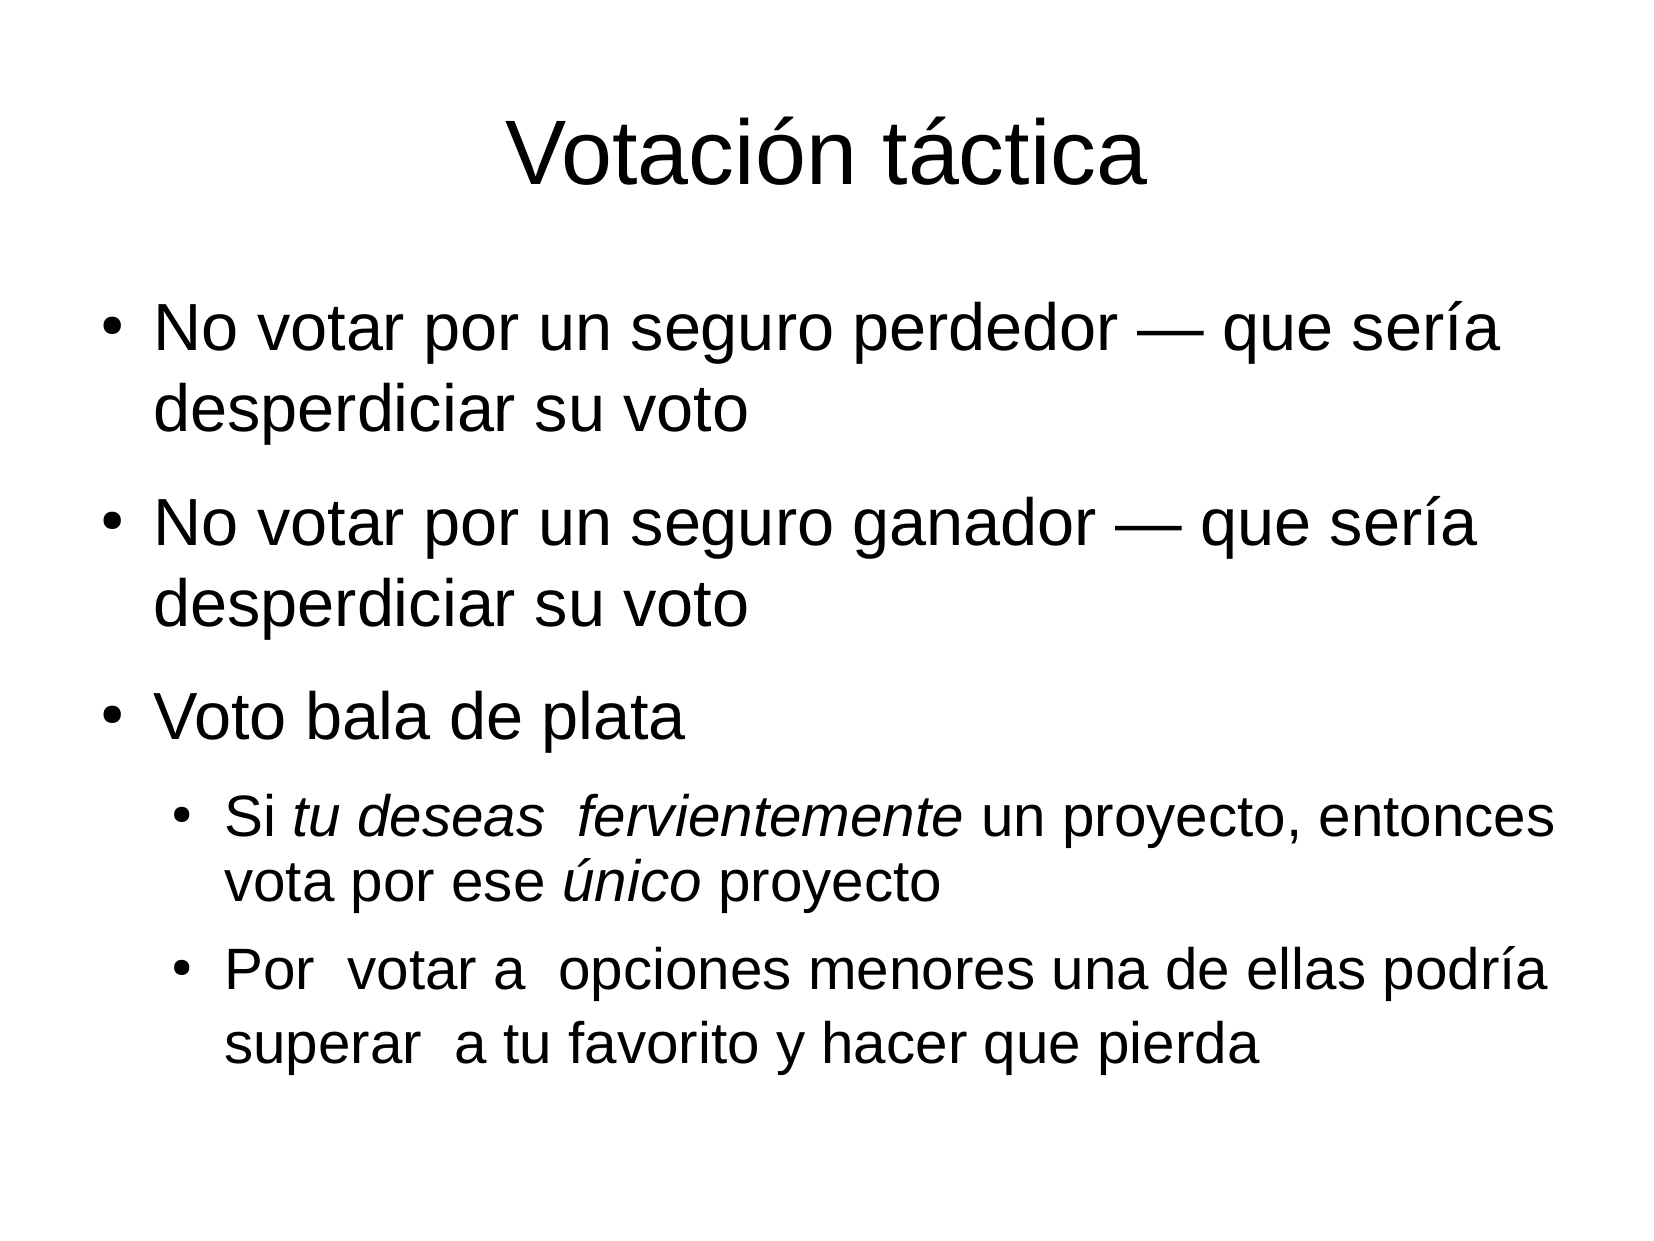

# Votación táctica
No votar por un seguro perdedor — que sería desperdiciar su voto
No votar por un seguro ganador — que sería desperdiciar su voto
Voto bala de plata
Si tu deseas fervientemente un proyecto, entonces vota por ese único proyecto
Por votar a opciones menores una de ellas podría superar a tu favorito y hacer que pierda